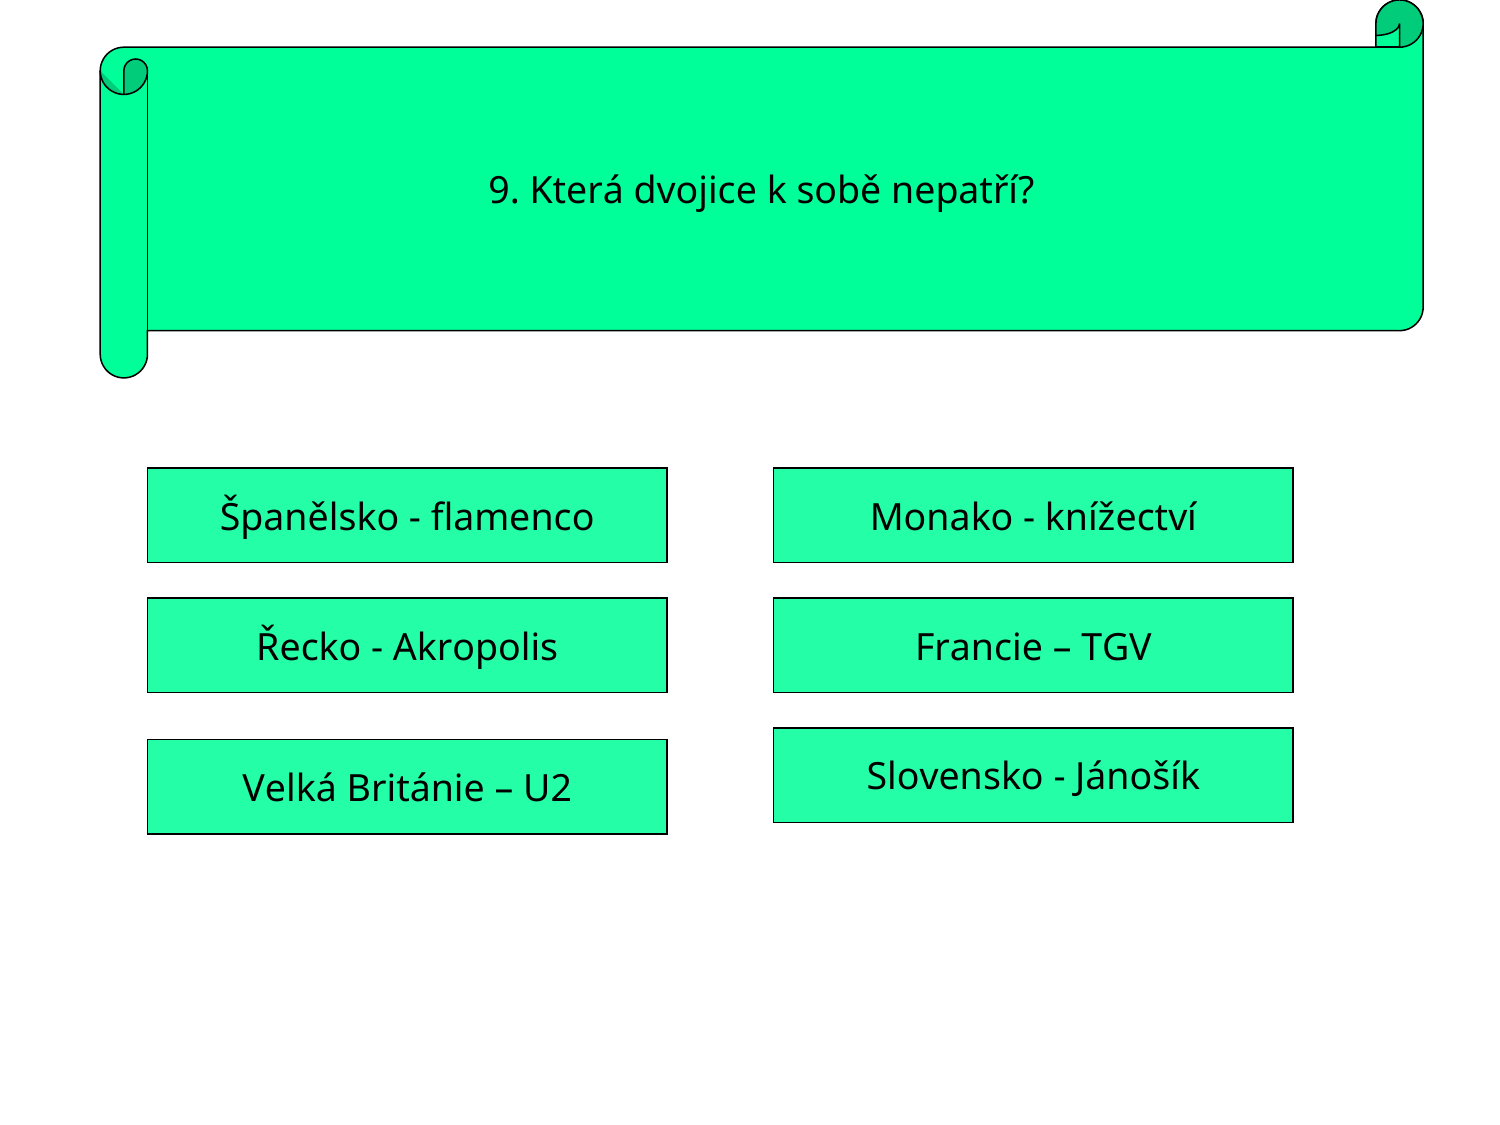

9. Která dvojice k sobě nepatří?
Španělsko - flamenco
Monako - knížectví
Řecko - Akropolis
Francie – TGV
Slovensko - Jánošík
Velká Británie – U2